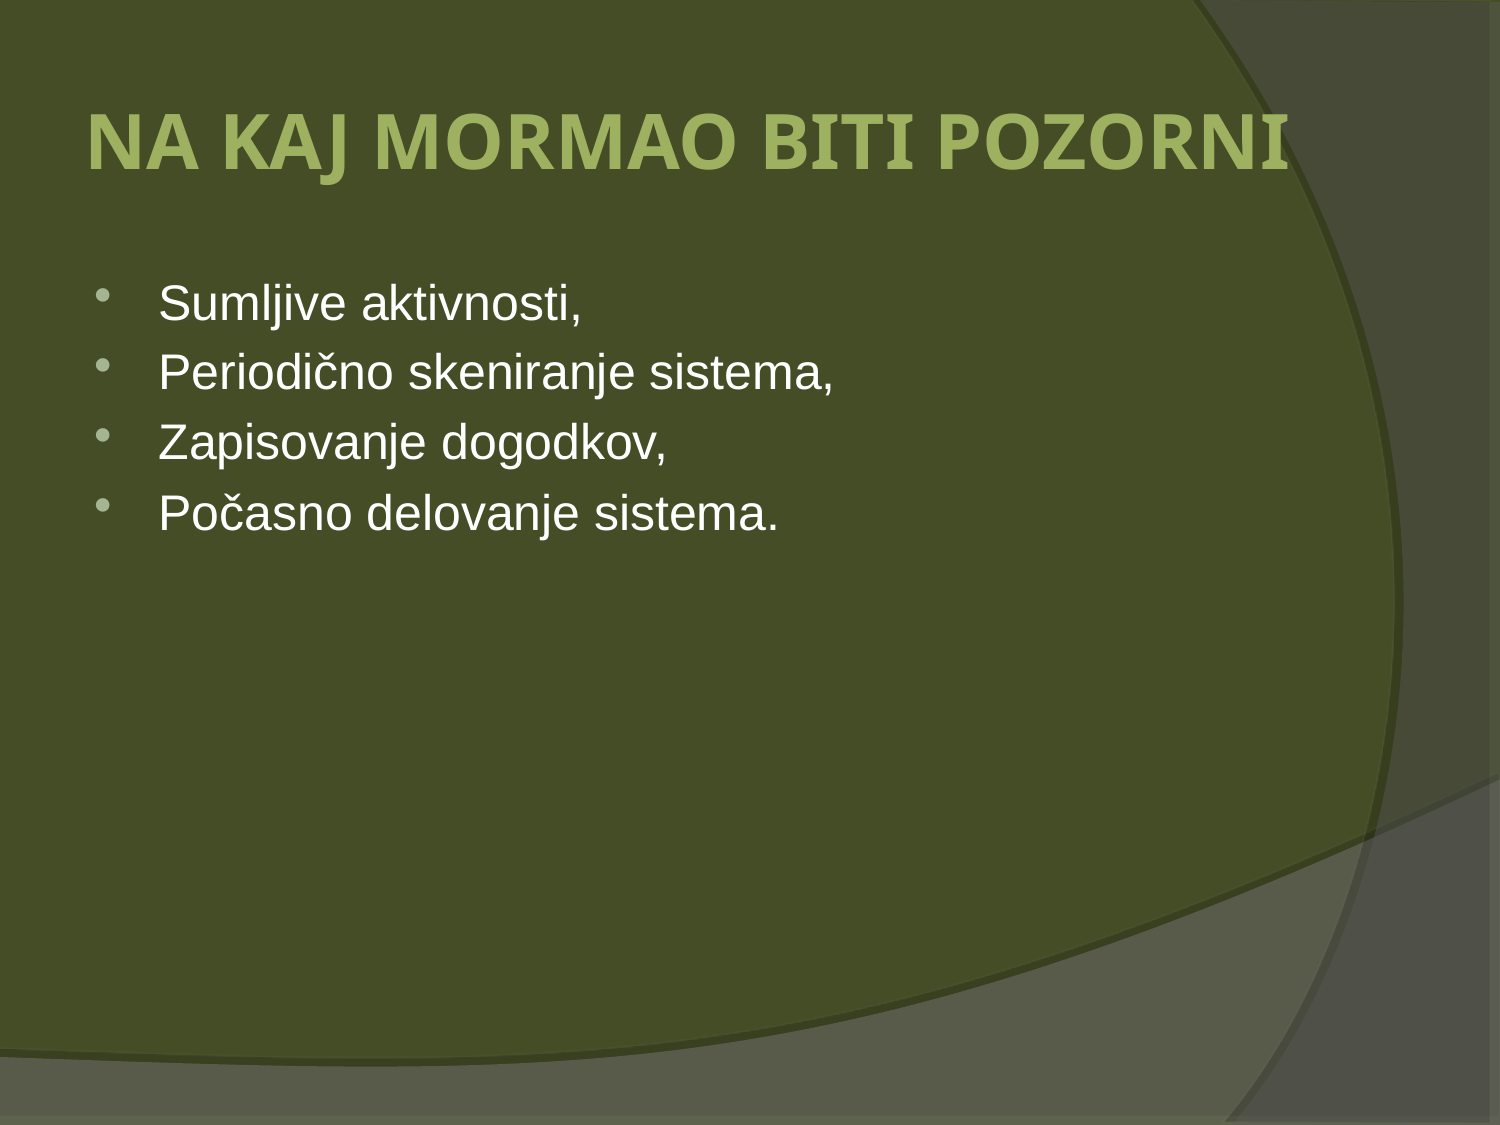

# NA KAJ MORMAO BITI POZORNI
Sumljive aktivnosti,
Periodično skeniranje sistema,
Zapisovanje dogodkov,
Počasno delovanje sistema.